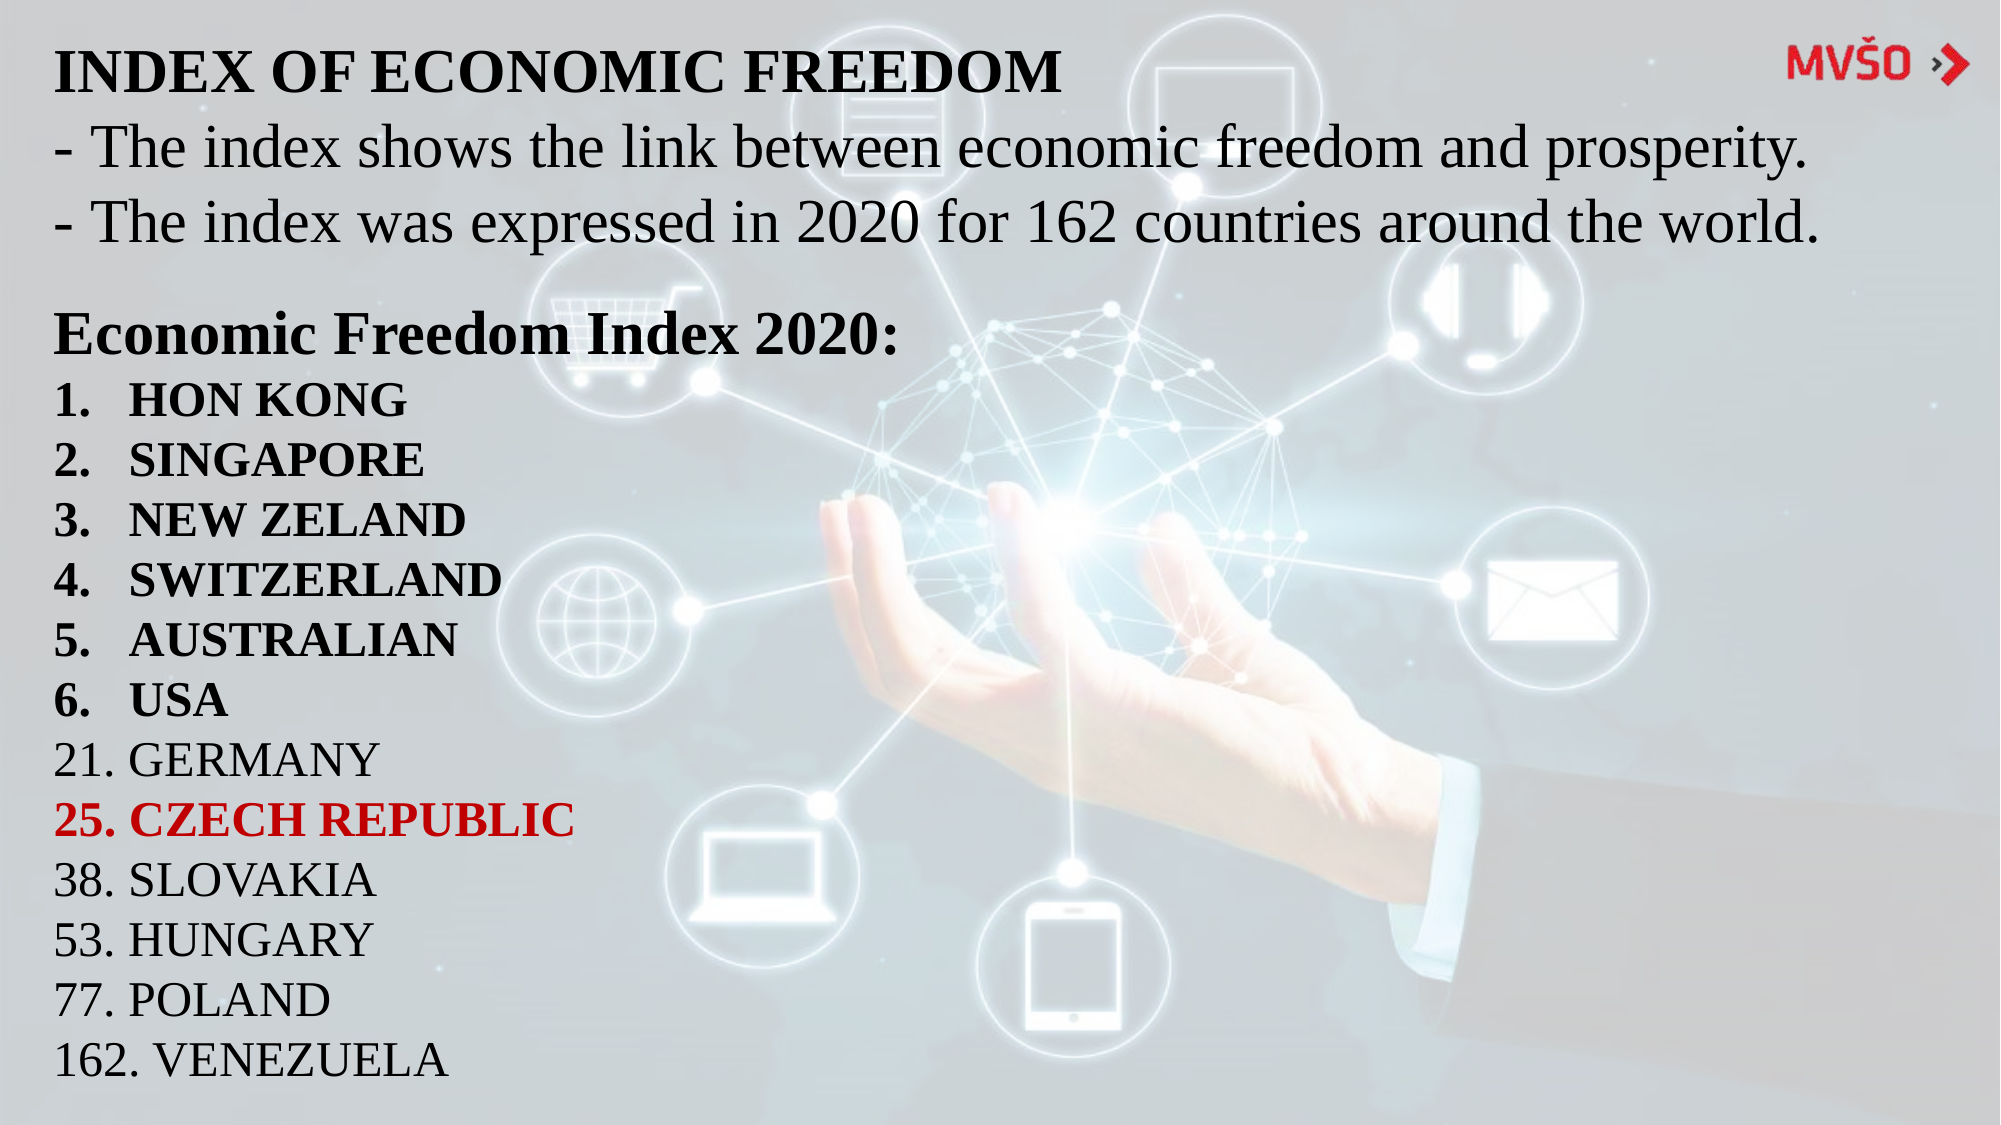

INDEX OF ECONOMIC FREEDOM
- The index shows the link between economic freedom and prosperity.
- The index was expressed in 2020 for 162 countries around the world.
Economic Freedom Index 2020:
HON KONG
SINGAPORE
NEW ZELAND
SWITZERLAND
AUSTRALIAN
USA
21. GERMANY
25. CZECH REPUBLIC
38. SLOVAKIA
53. HUNGARY
77. POLAND
162. VENEZUELA